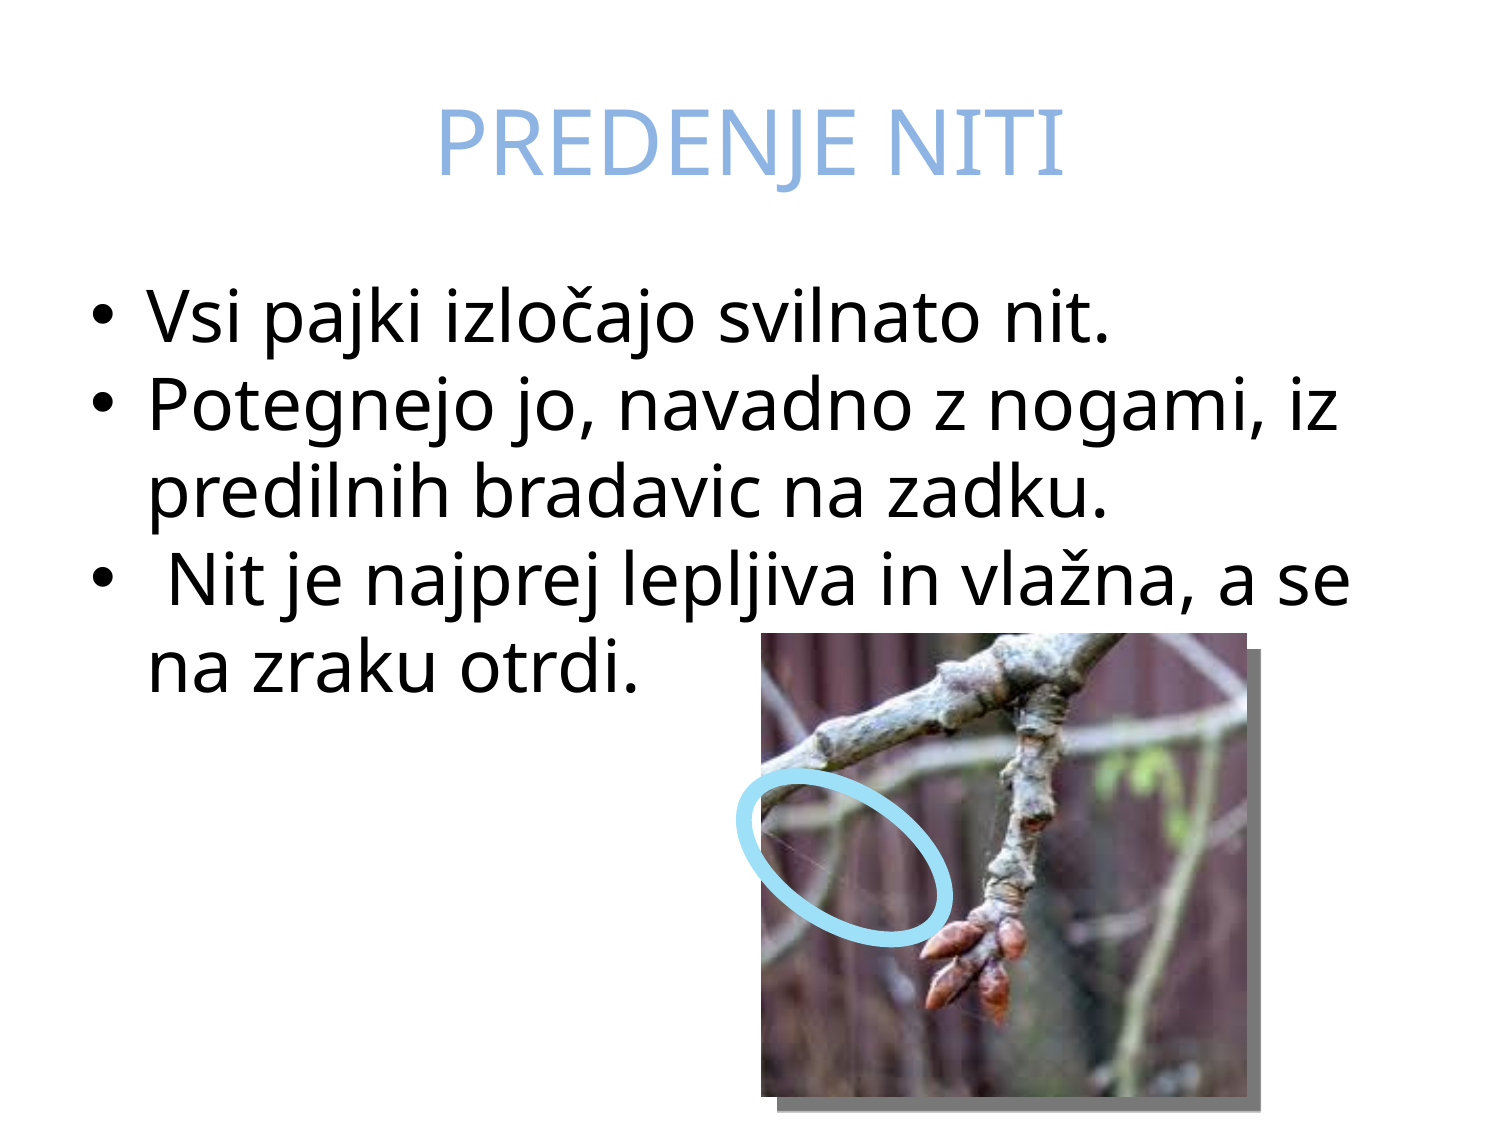

# PREDENJE NITI
Vsi pajki izločajo svilnato nit.
Potegnejo jo, navadno z nogami, iz predilnih bradavic na zadku.
 Nit je najprej lepljiva in vlažna, a se na zraku otrdi.